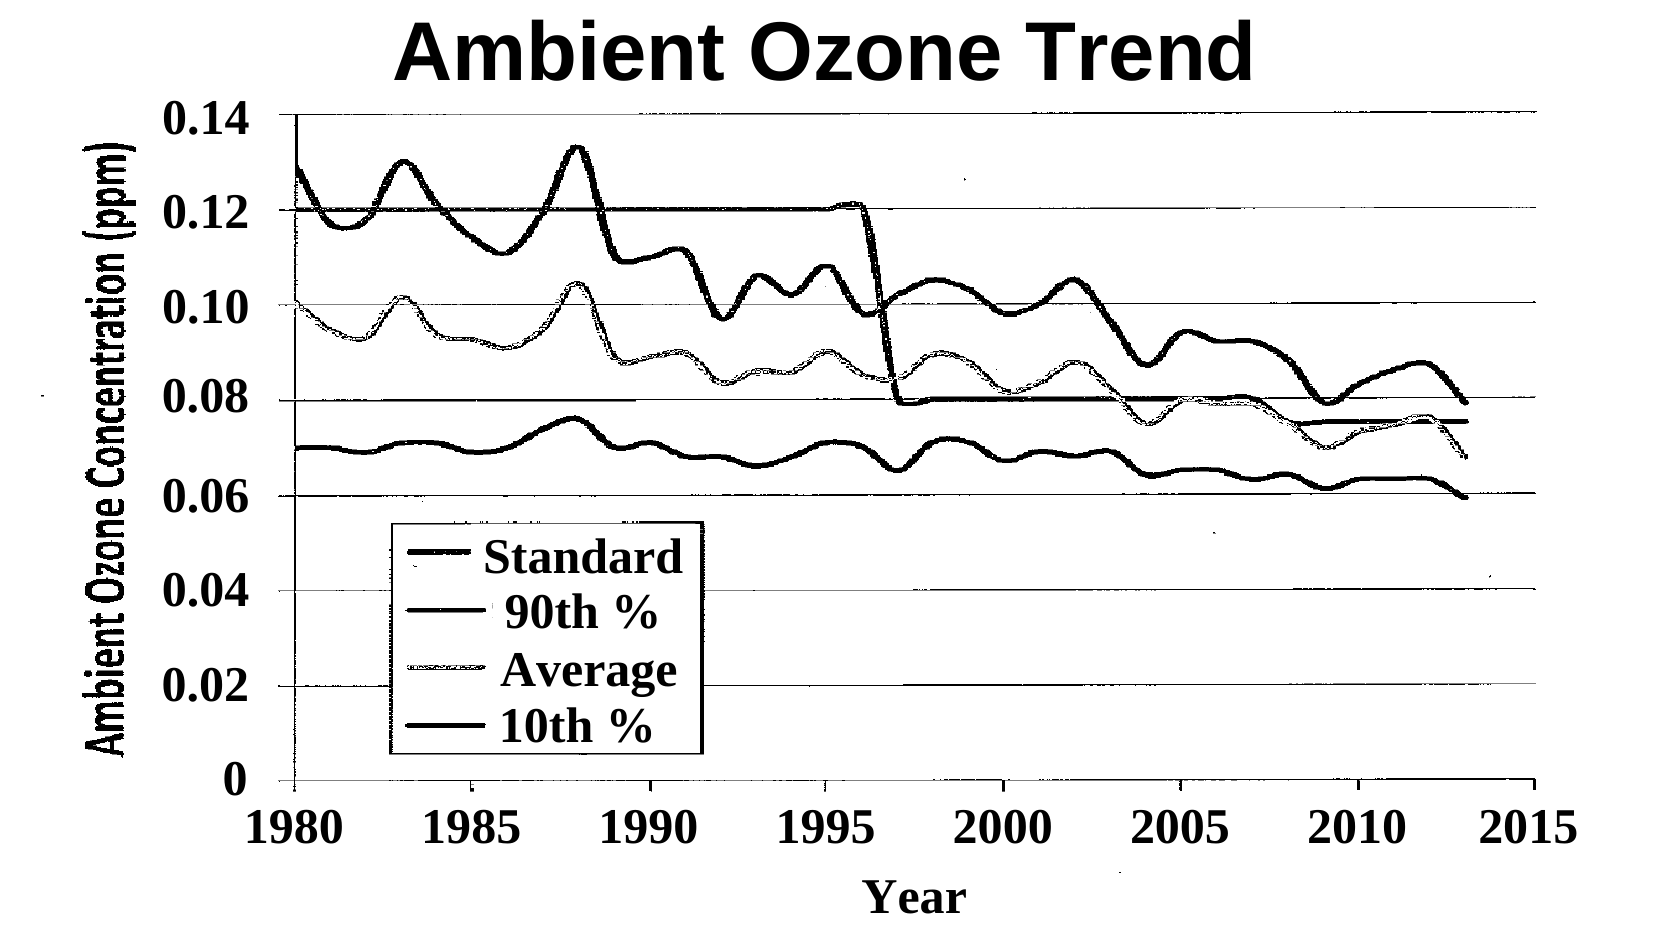

Ambient Ozone Trend
0.14
0.12
0.10
0.08
0.06
Standard
0.04
90th %
Average
0.02
10th %
0
1980
1985
1990
1995
2000
2005
2010
2015
Year
Ref: Air Pollution: Engineering, Science, and Policy by Steven Sternberg, Figure 12-4